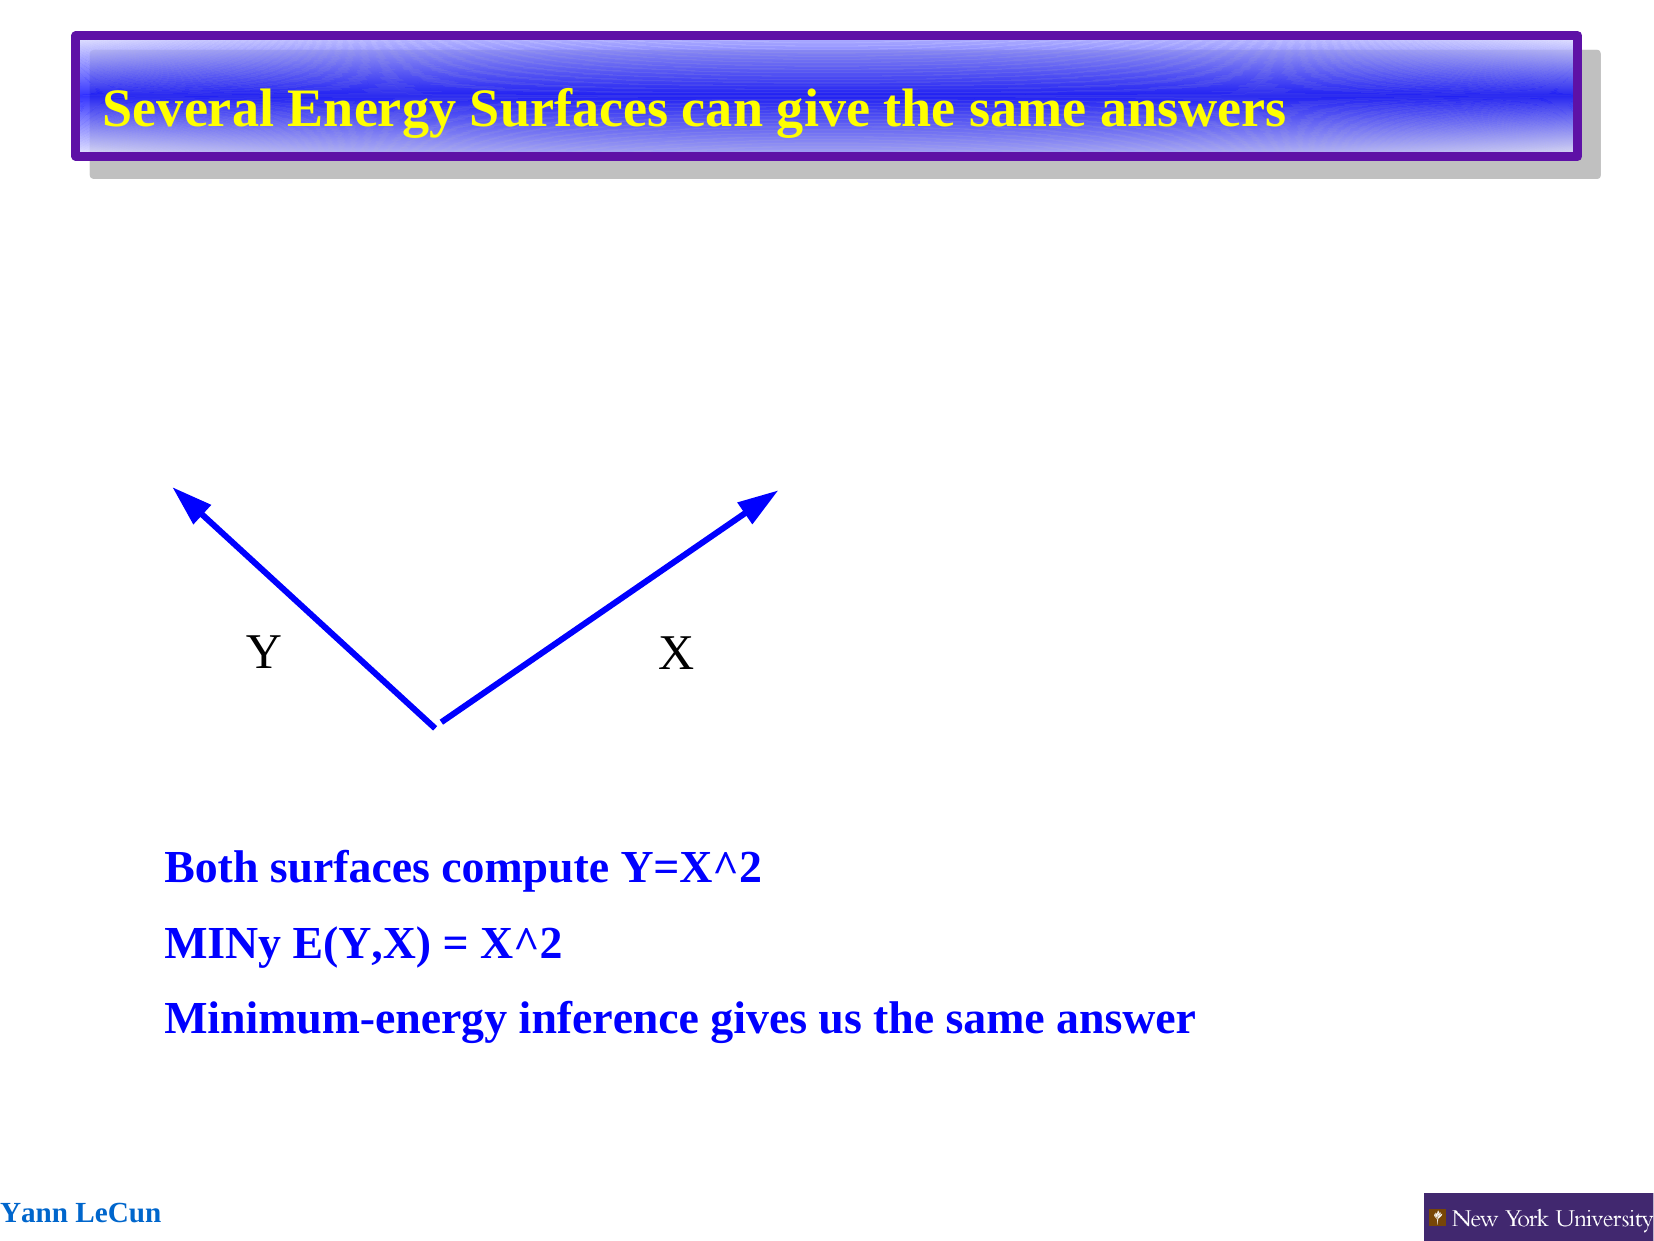

# Several Energy Surfaces can give the same answers
Y
X
Both surfaces compute Y=X^2
MINy E(Y,X) = X^2
Minimum-energy inference gives us the same answer